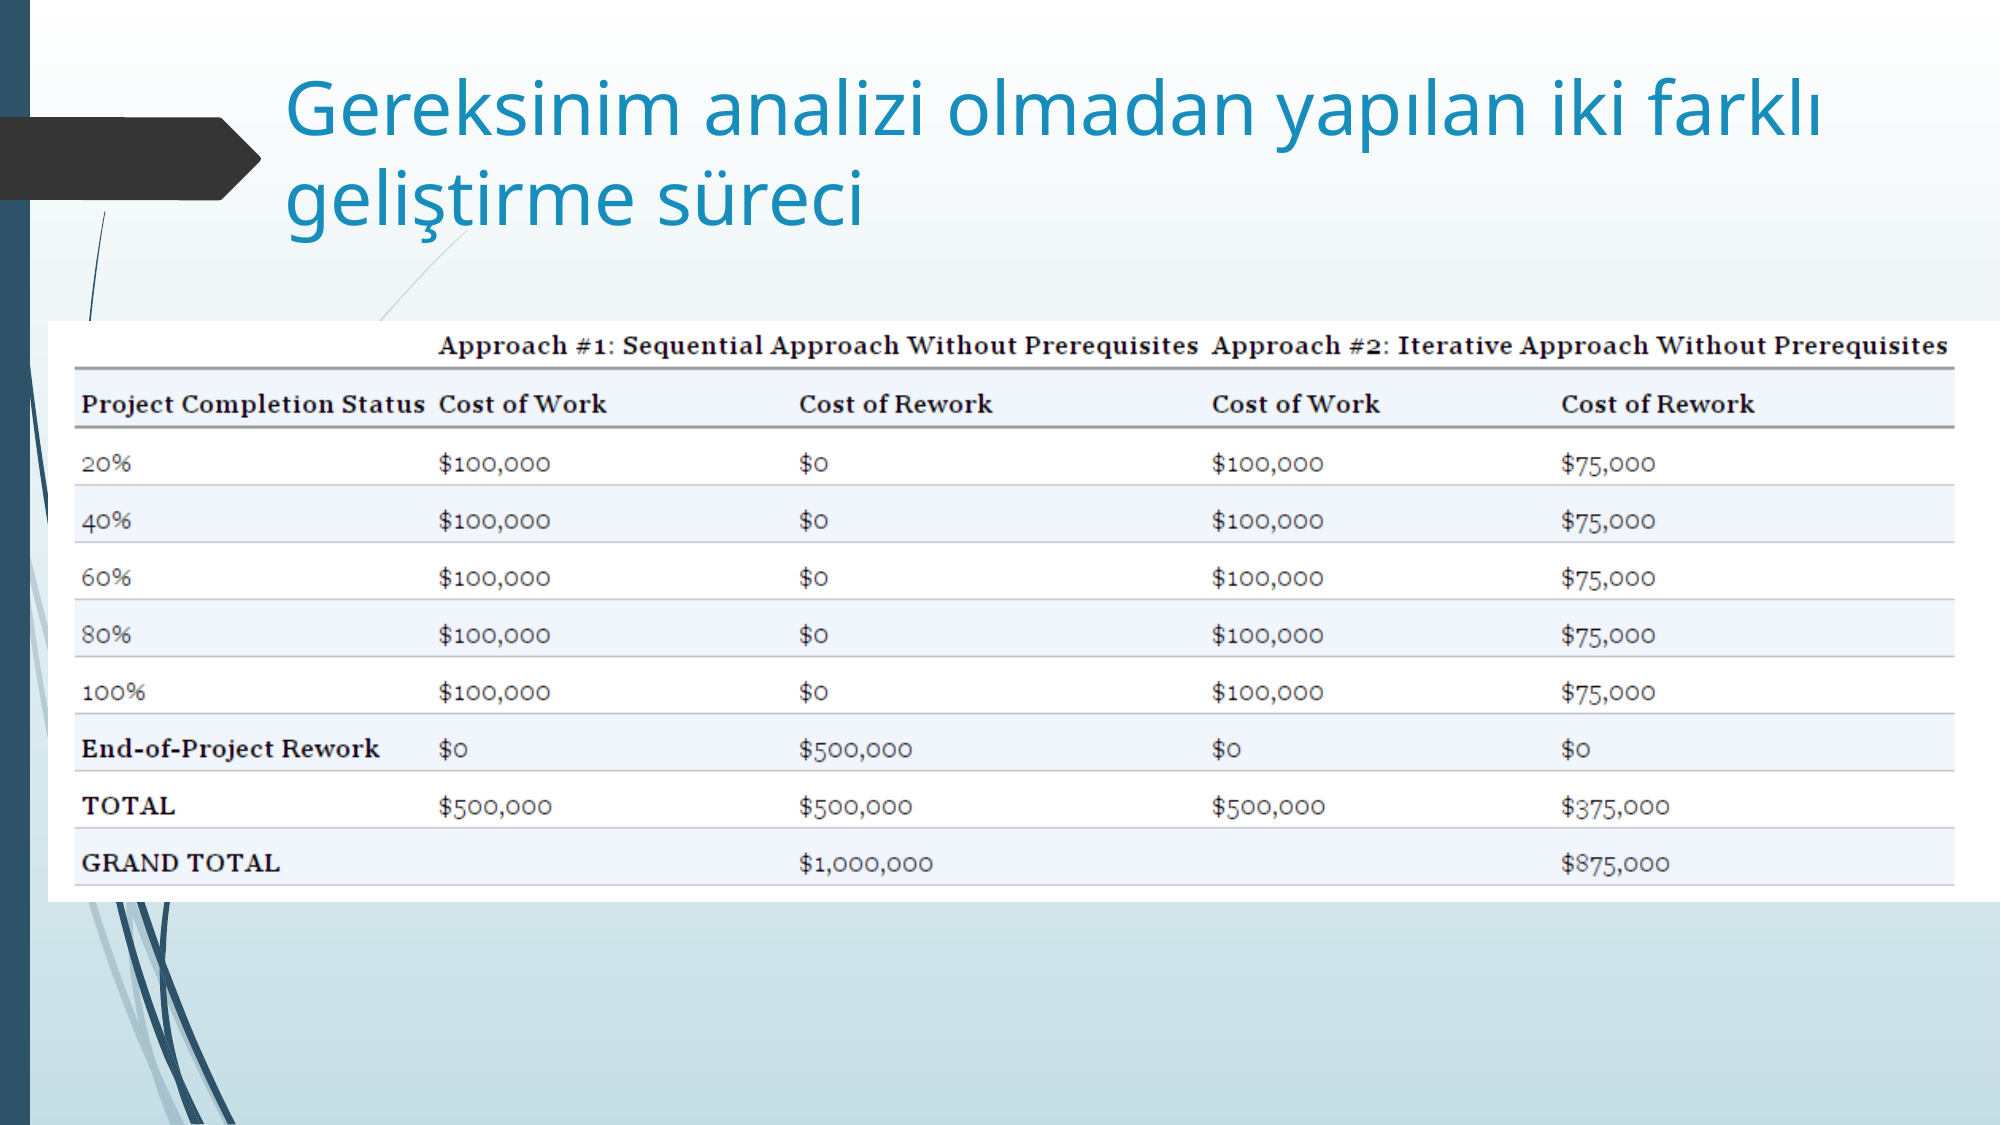

# Gereksinim analizi olmadan yapılan iki farklı geliştirme süreci